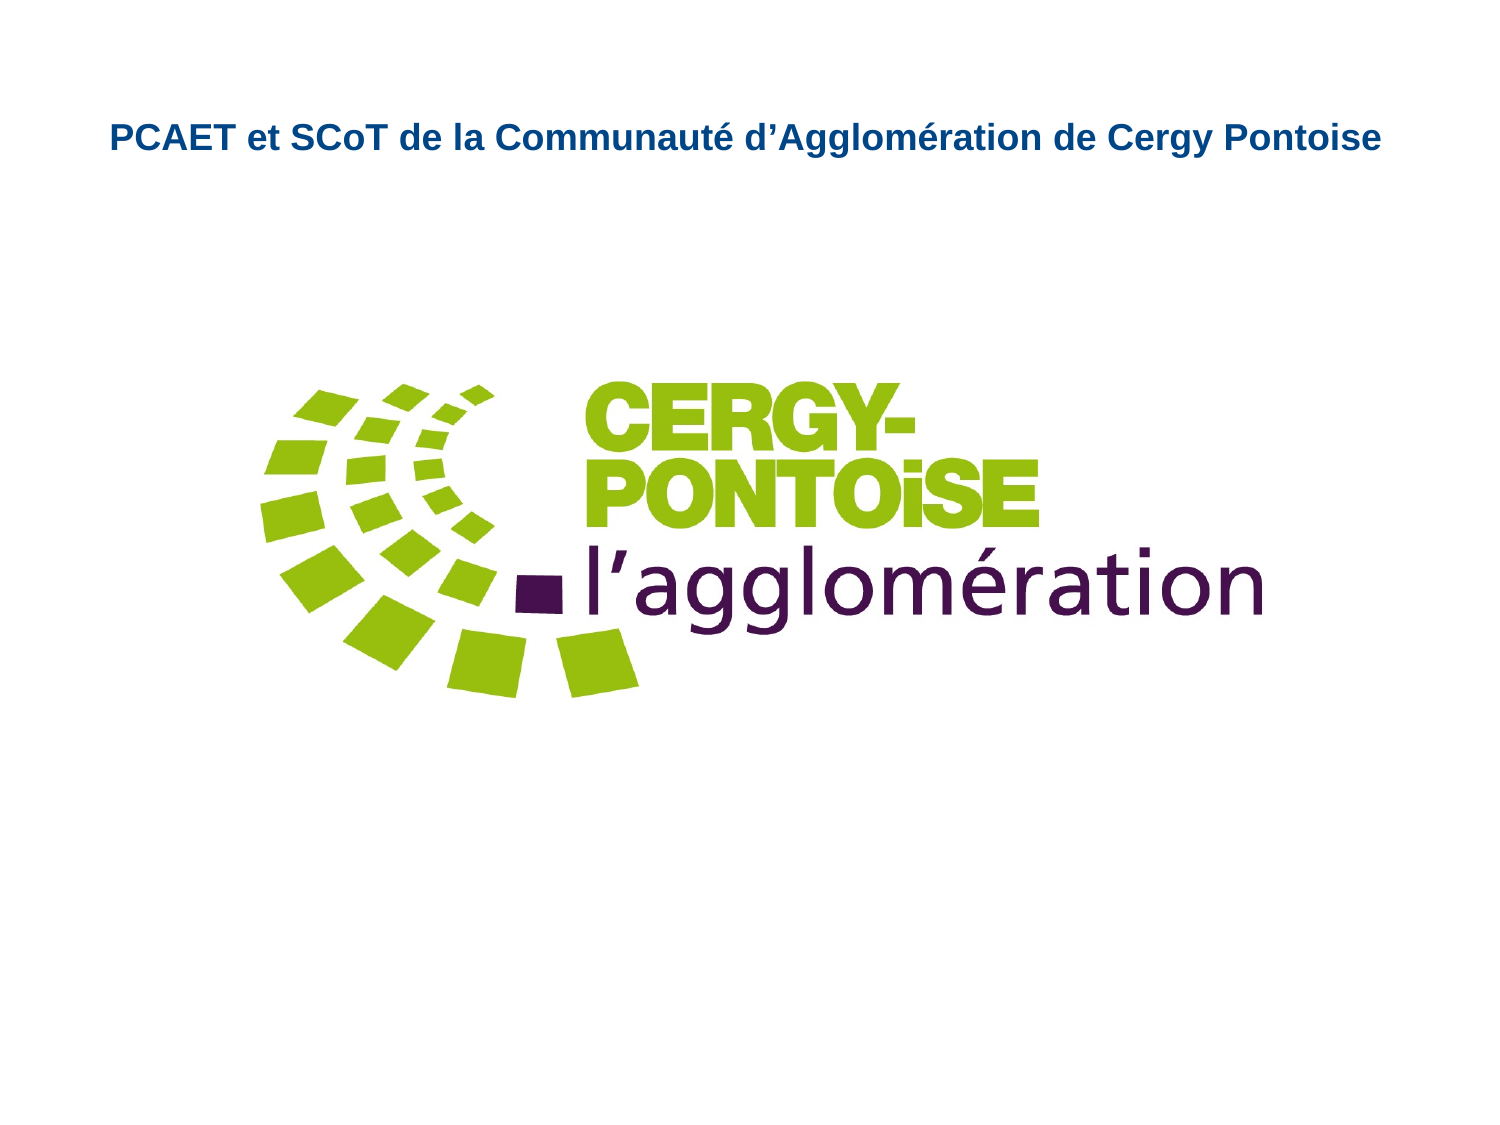

PCAET et SCoT de la Communauté d’Agglomération de Cergy Pontoise
mais j'aurais vraiment be